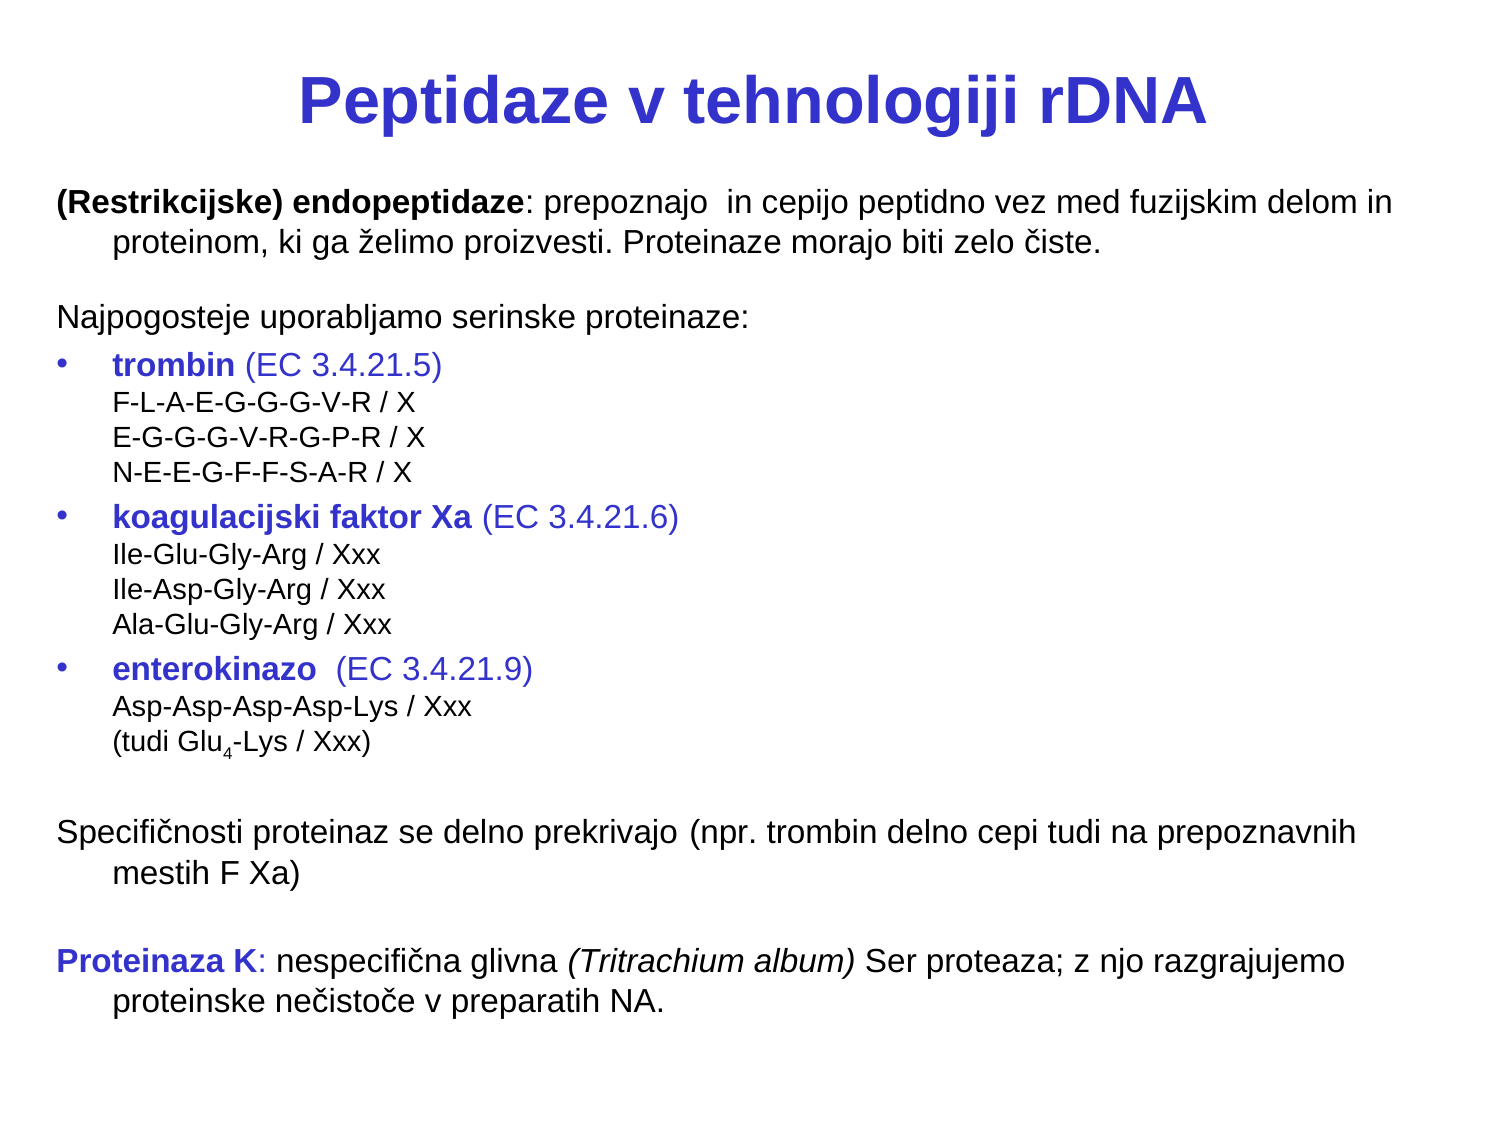

# Peptidaze v tehnologiji rDNA
(Restrikcijske) endopeptidaze: prepoznajo in cepijo peptidno vez med fuzijskim delom in proteinom, ki ga želimo proizvesti. Proteinaze morajo biti zelo čiste.
Najpogosteje uporabljamo serinske proteinaze:
trombin (EC 3.4.21.5)
F-L-A-E-G-G-G-V-R / X
E-G-G-G-V-R-G-P-R / X
N-E-E-G-F-F-S-A-R / X
koagulacijski faktor Xa (EC 3.4.21.6)
Ile-Glu-Gly-Arg / Xxx
Ile-Asp-Gly-Arg / Xxx
Ala-Glu-Gly-Arg / Xxx
enterokinazo (EC 3.4.21.9)
Asp-Asp-Asp-Asp-Lys / Xxx
(tudi Glu4-Lys / Xxx)
Specifičnosti proteinaz se delno prekrivajo (npr. trombin delno cepi tudi na prepoznavnih mestih F Xa)
Proteinaza K: nespecifična glivna (Tritrachium album) Ser proteaza; z njo razgrajujemo proteinske nečistoče v preparatih NA.